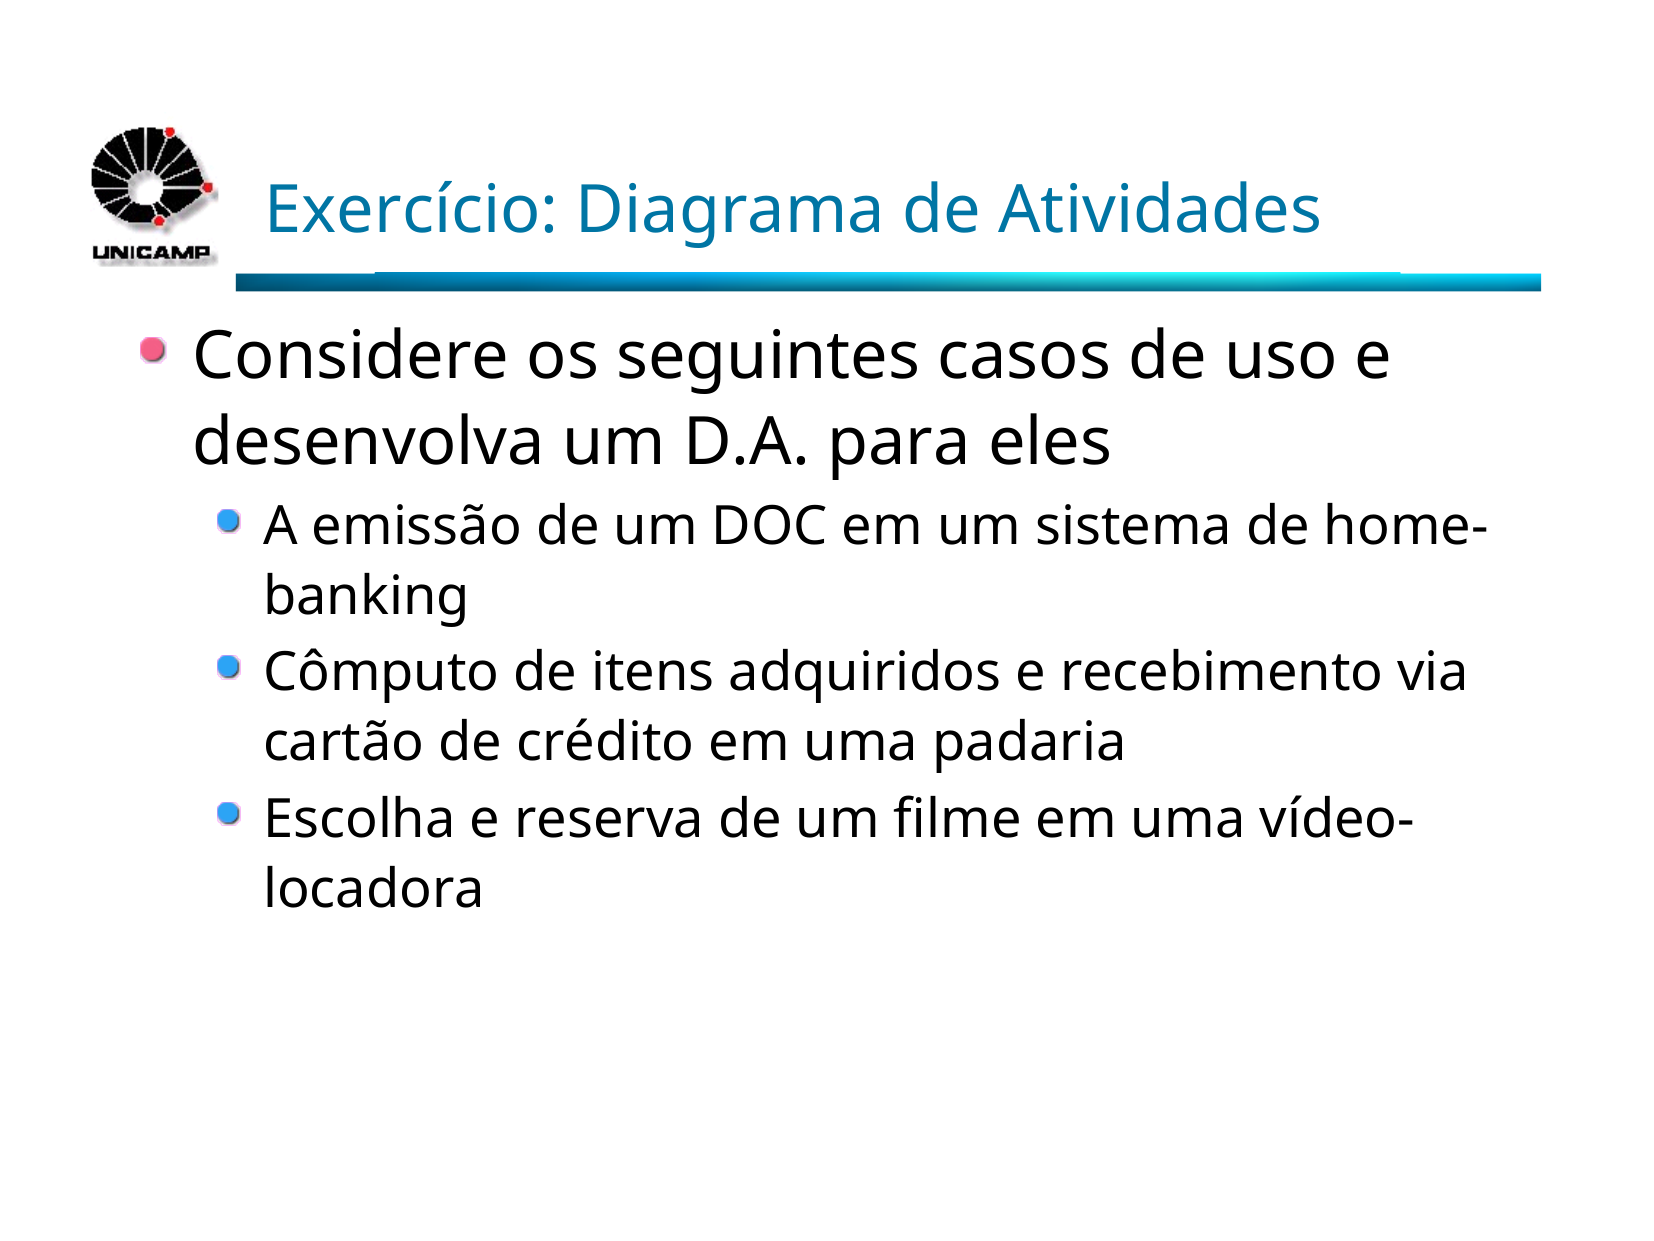

# Exercício: Diagrama de Atividades
Considere os seguintes casos de uso e desenvolva um D.A. para eles
A emissão de um DOC em um sistema de home-banking
Cômputo de itens adquiridos e recebimento via cartão de crédito em uma padaria
Escolha e reserva de um filme em uma vídeo-locadora